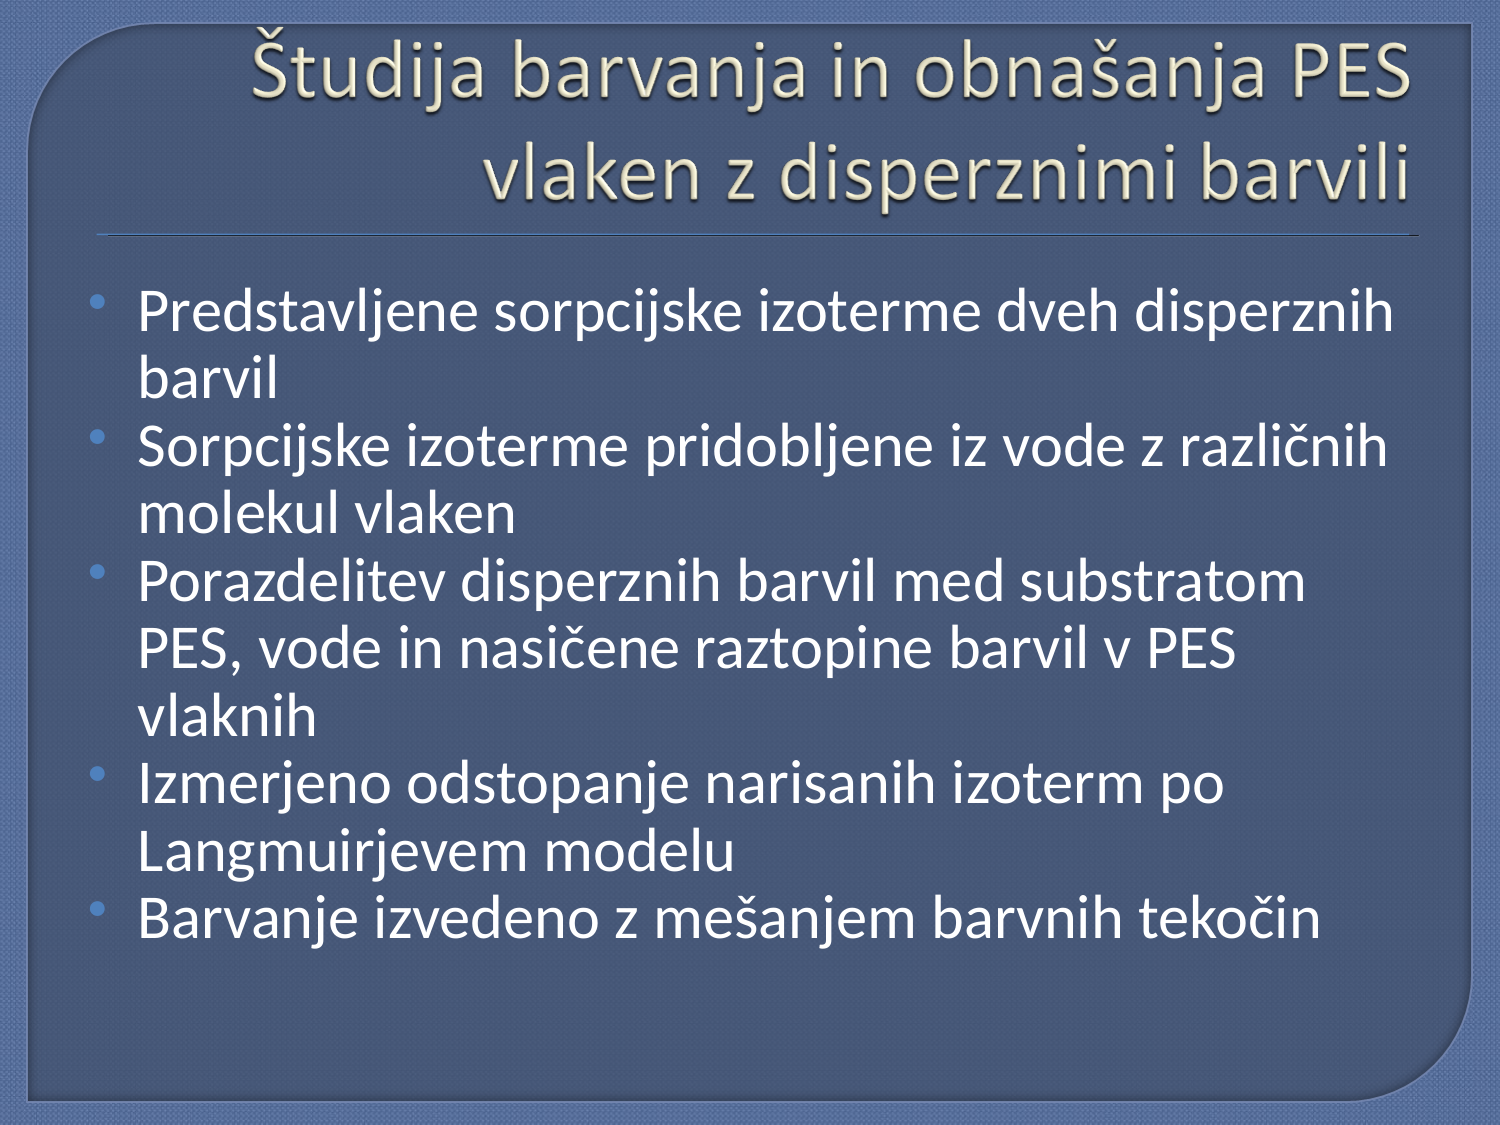

# Predstavljene sorpcijske izoterme dveh disperznih barvil
Sorpcijske izoterme pridobljene iz vode z različnih molekul vlaken
Porazdelitev disperznih barvil med substratom PES, vode in nasičene raztopine barvil v PES vlaknih
Izmerjeno odstopanje narisanih izoterm po Langmuirjevem modelu
Barvanje izvedeno z mešanjem barvnih tekočin